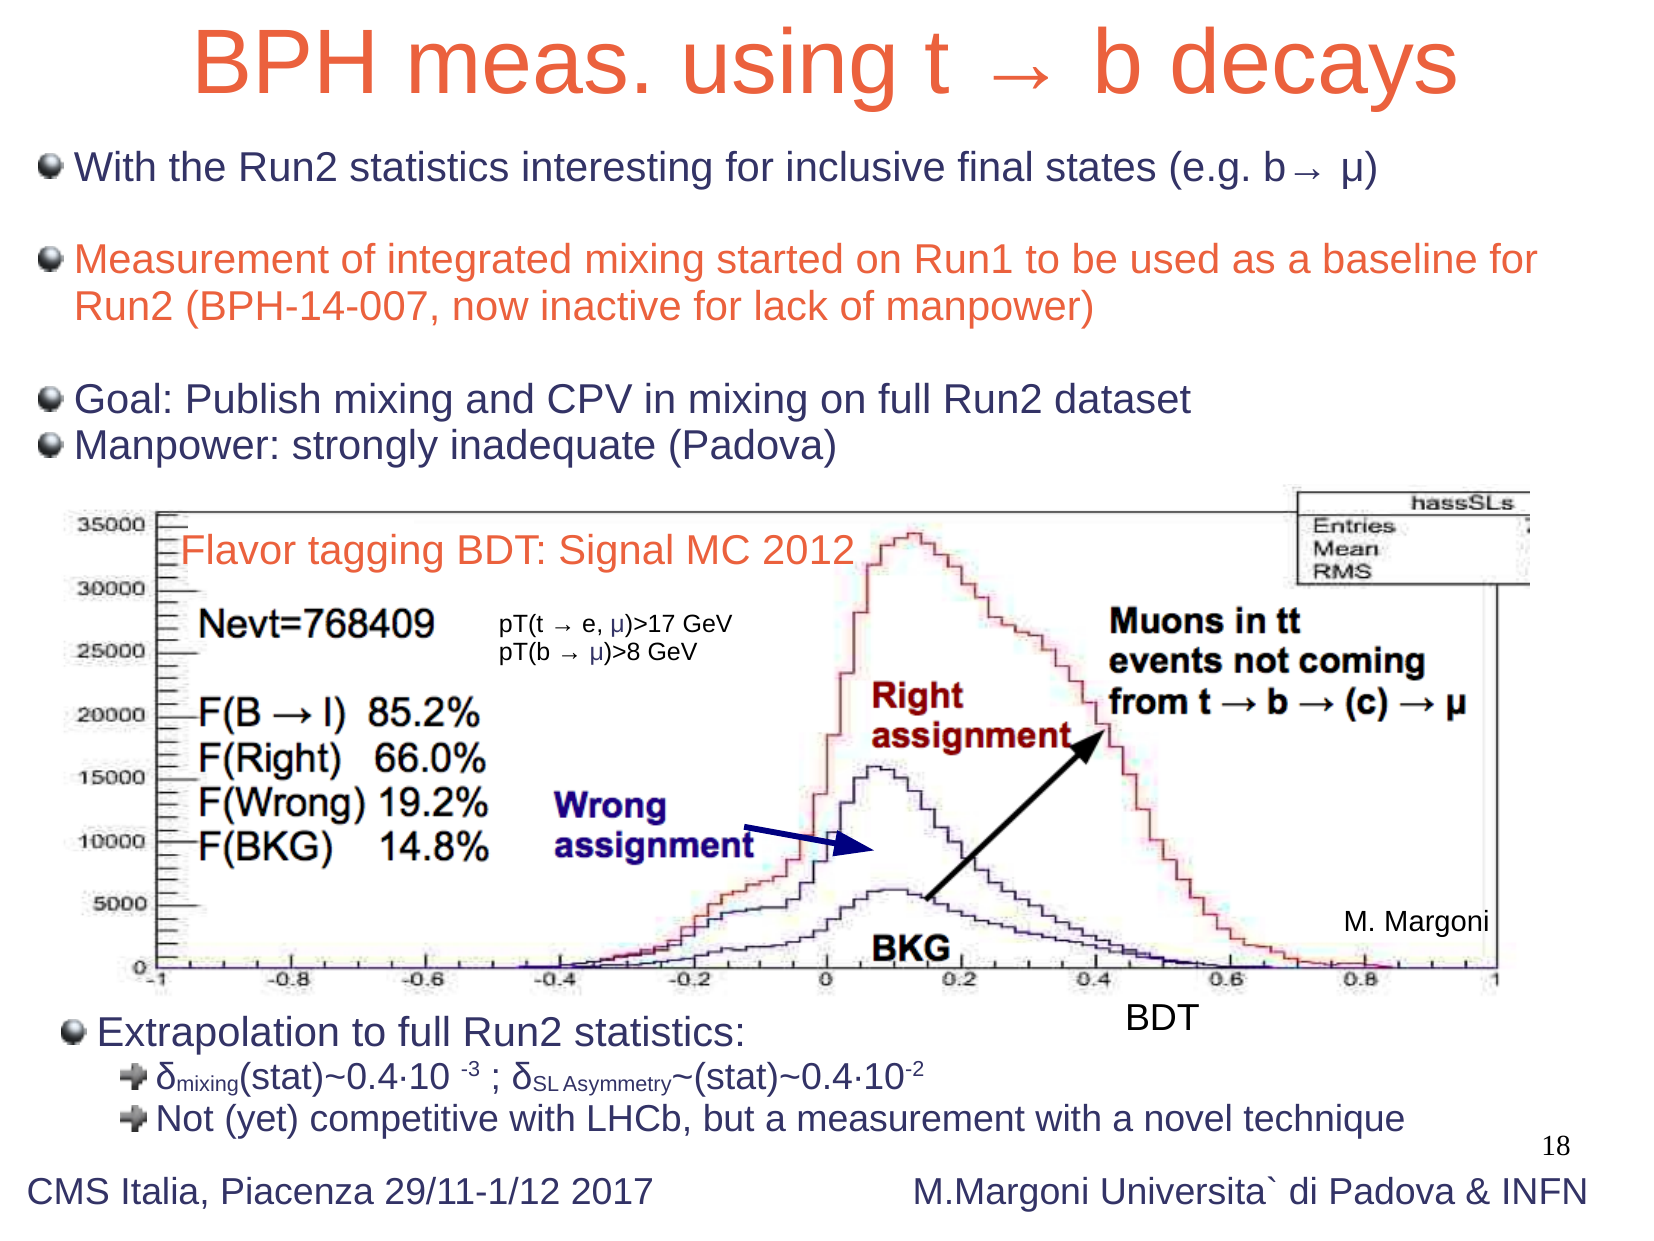

# BPH meas. using t → b decays
With the Run2 statistics interesting for inclusive final states (e.g. b→ μ)
Measurement of integrated mixing started on Run1 to be used as a baseline for Run2 (BPH-14-007, now inactive for lack of manpower)
Goal: Publish mixing and CPV in mixing on full Run2 dataset
Manpower: strongly inadequate (Padova)
Flavor tagging BDT: Signal MC 2012
pT(t → e, μ)>17 GeV
pT(b → μ)>8 GeV
M. Margoni
BDT
Extrapolation to full Run2 statistics:
δmixing(stat)~0.4·10 -3 ; δSL Asymmetry~(stat)~0.4·10-2
Not (yet) competitive with LHCb, but a measurement with a novel technique
18
CMS Italia, Piacenza 29/11-1/12 2017				M.Margoni Universita` di Padova & INFN